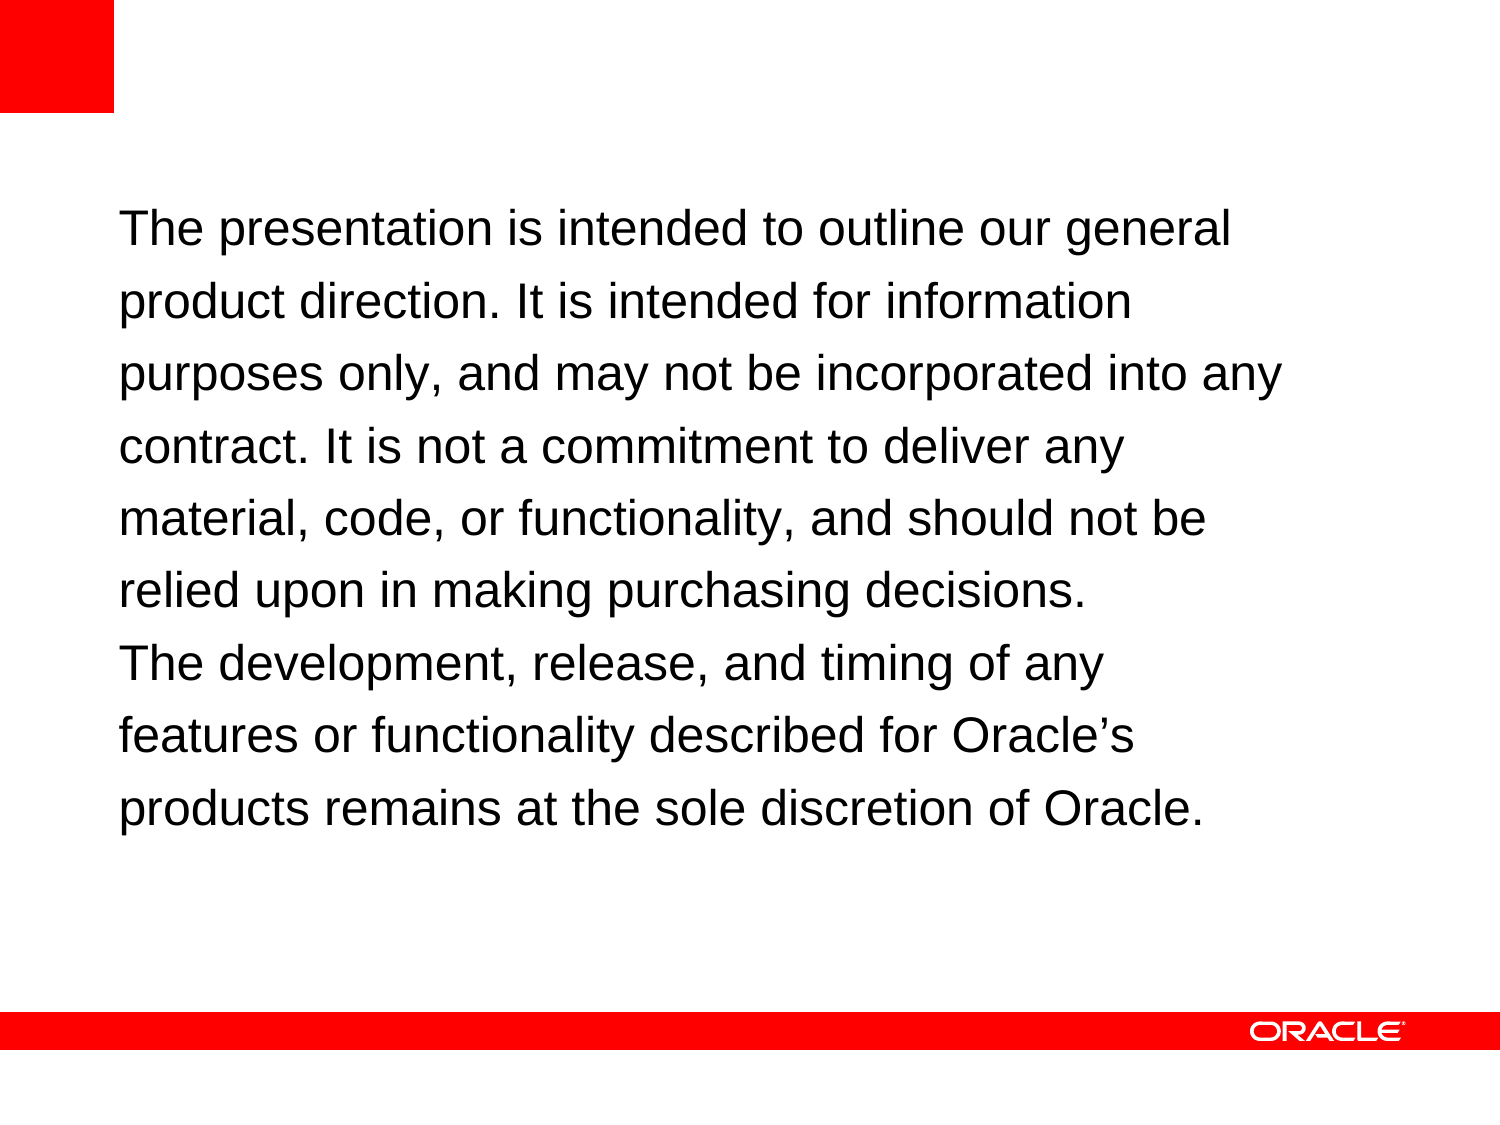

# The presentation is intended to outline our general
product direction. It is intended for information
purposes only, and may not be incorporated into any
contract. It is not a commitment to deliver any
material, code, or functionality, and should not be
relied upon in making purchasing decisions.
The development, release, and timing of any
features or functionality described for Oracle’s
products remains at the sole discretion of Oracle.